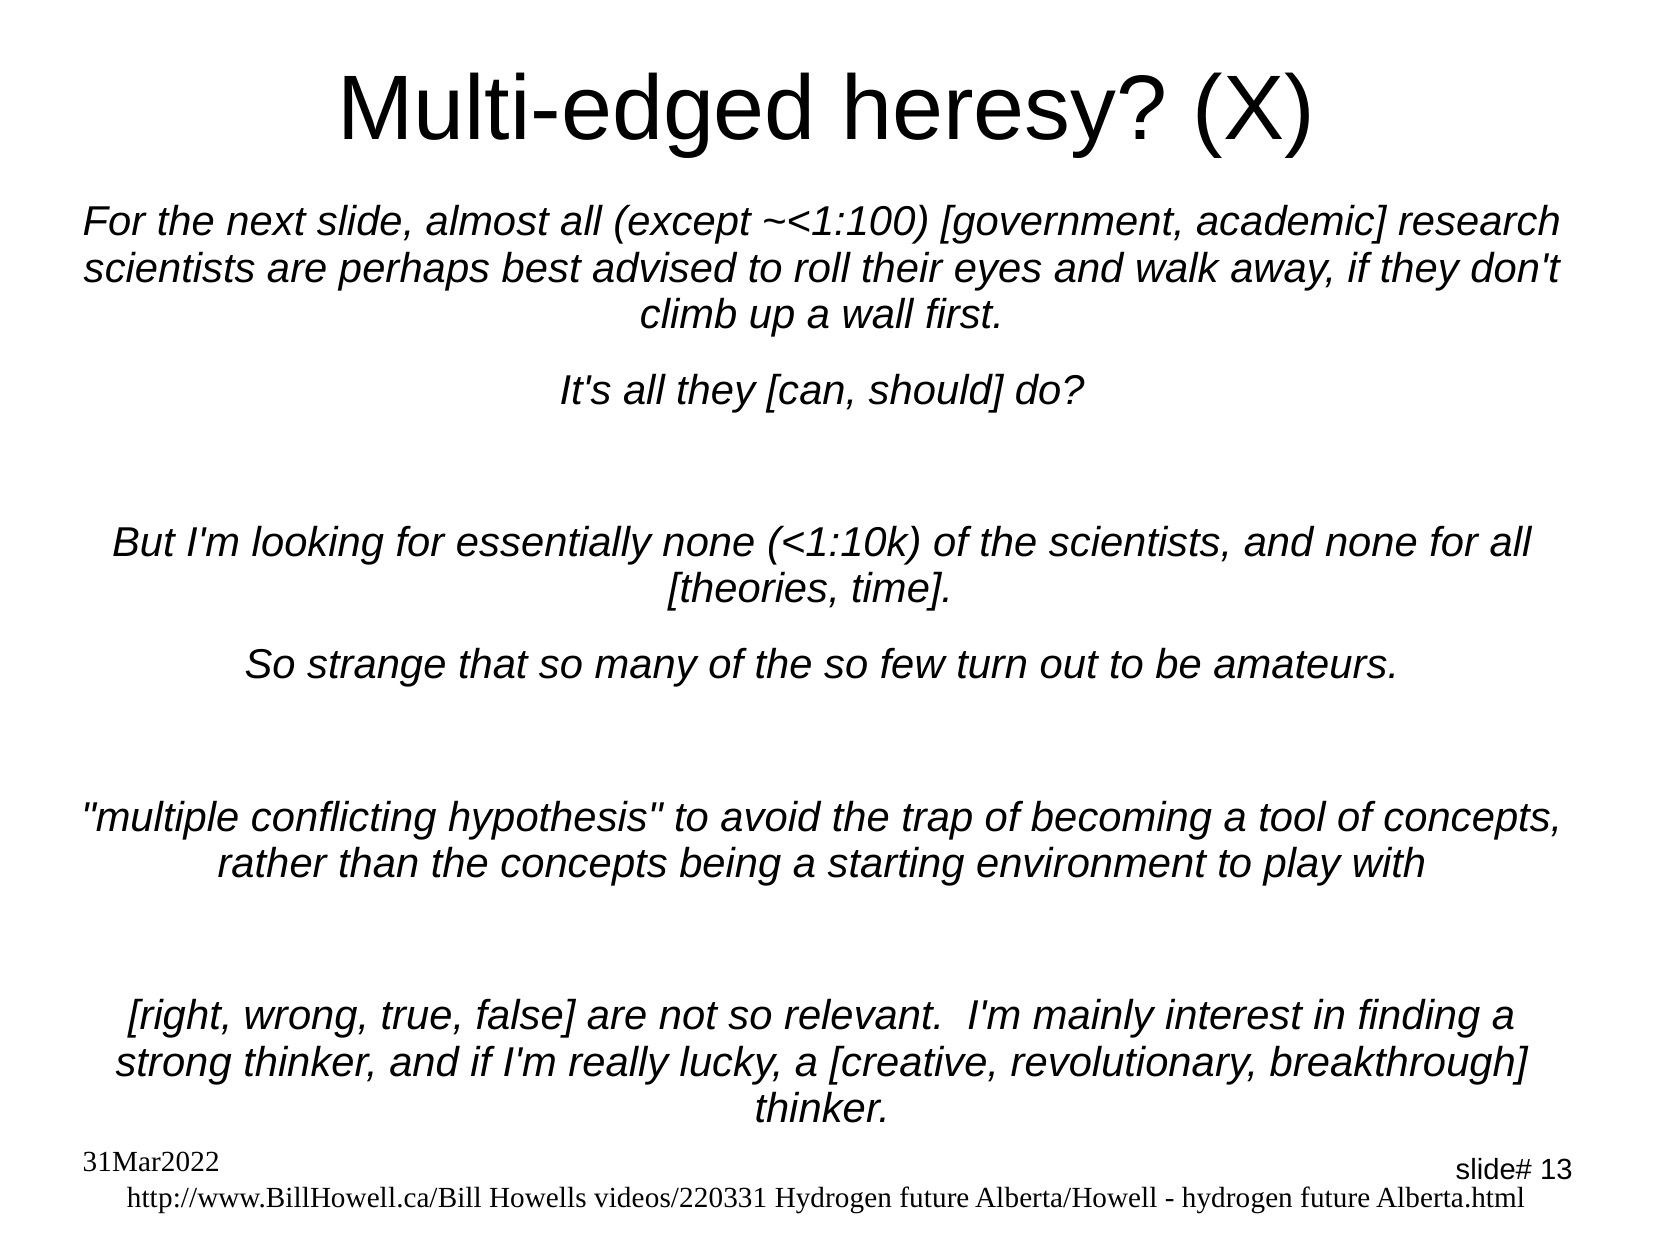

# Multi-edged heresy? (X)
For the next slide, almost all (except ~<1:100) [government, academic] research scientists are perhaps best advised to roll their eyes and walk away, if they don't climb up a wall first.
It's all they [can, should] do?
But I'm looking for essentially none (<1:10k) of the scientists, and none for all [theories, time].
So strange that so many of the so few turn out to be amateurs.
"multiple conflicting hypothesis" to avoid the trap of becoming a tool of concepts, rather than the concepts being a starting environment to play with
[right, wrong, true, false] are not so relevant. I'm mainly interest in finding a strong thinker, and if I'm really lucky, a [creative, revolutionary, breakthrough] thinker.
slide# 13
31Mar2022
http://www.BillHowell.ca/Bill Howells videos/220331 Hydrogen future Alberta/Howell - hydrogen future Alberta.html